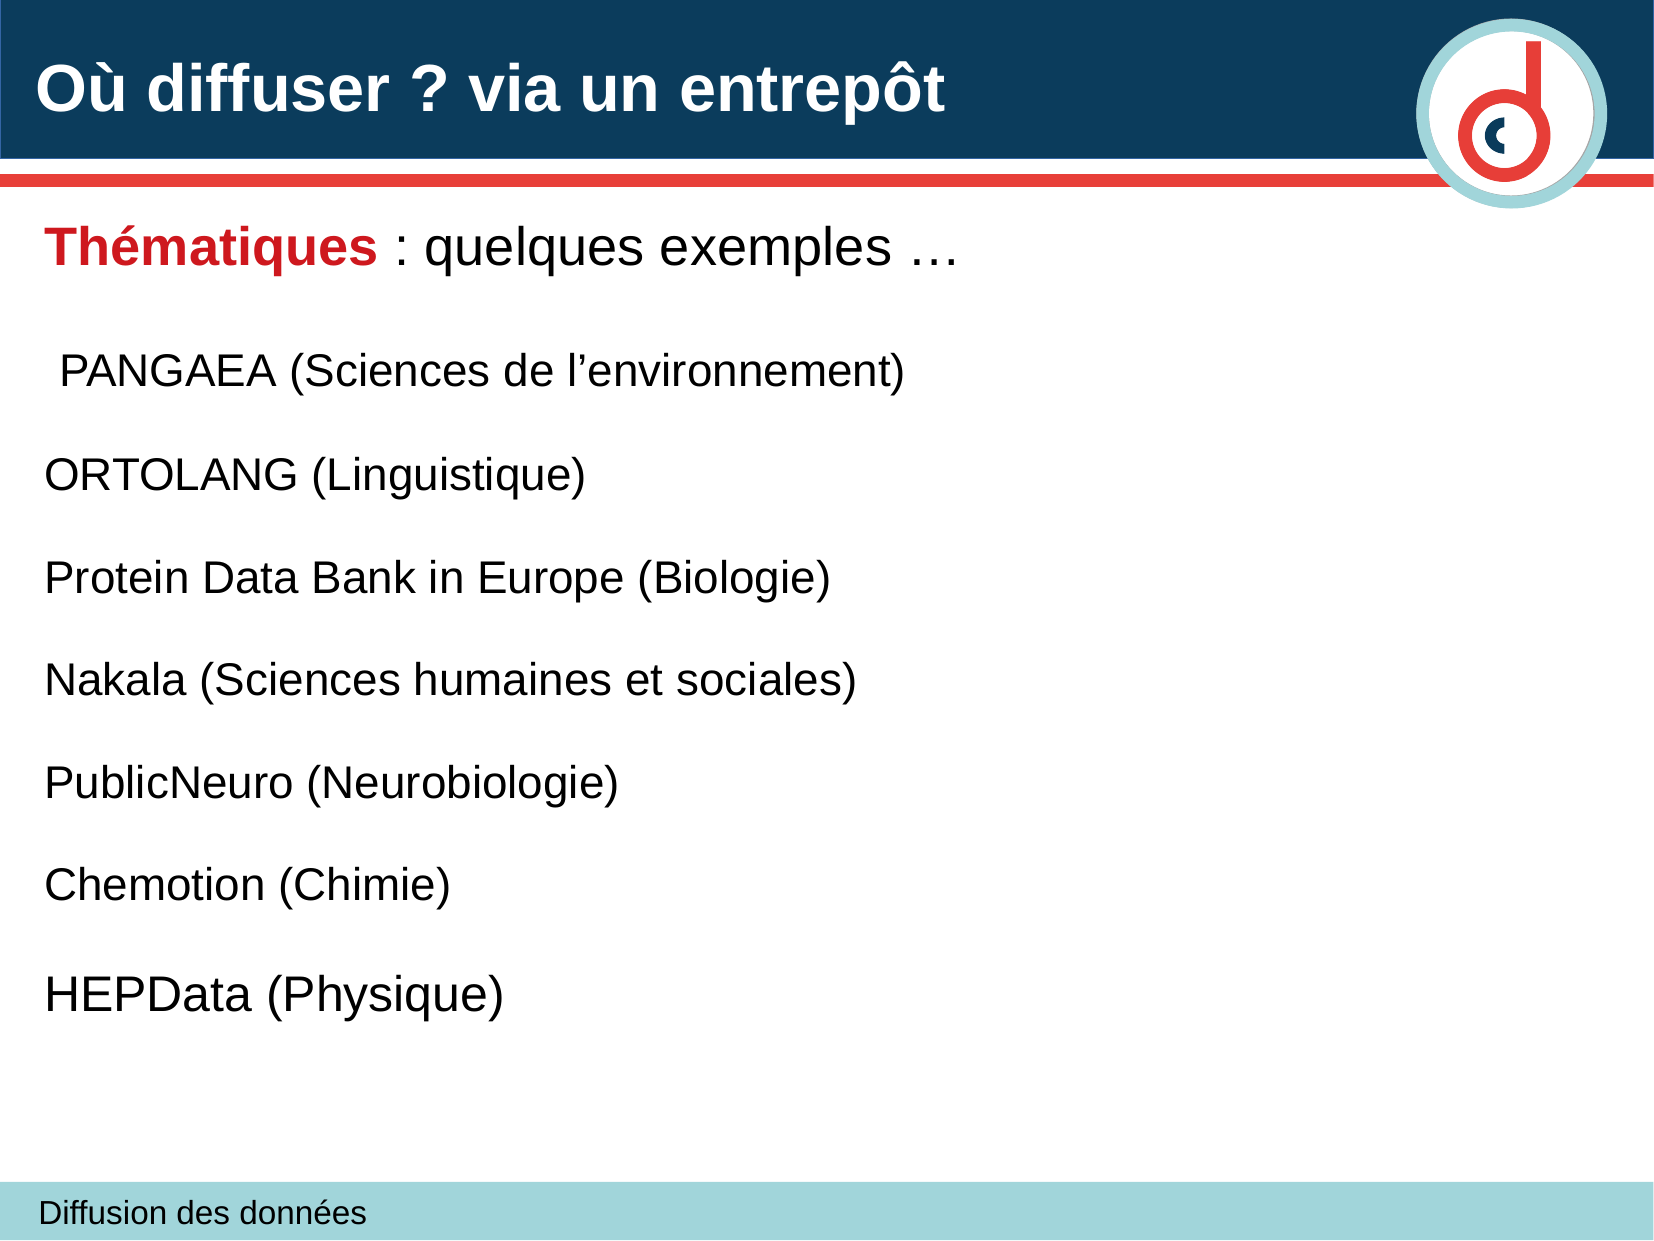

# Où diffuser ? via un entrepôt
Thématiques : quelques exemples …
 PANGAEA (Sciences de l’environnement)
ORTOLANG (Linguistique)
Protein Data Bank in Europe (Biologie)
Nakala (Sciences humaines et sociales)
PublicNeuro (Neurobiologie)
Chemotion (Chimie)
HEPData (Physique)
Diffusion des données